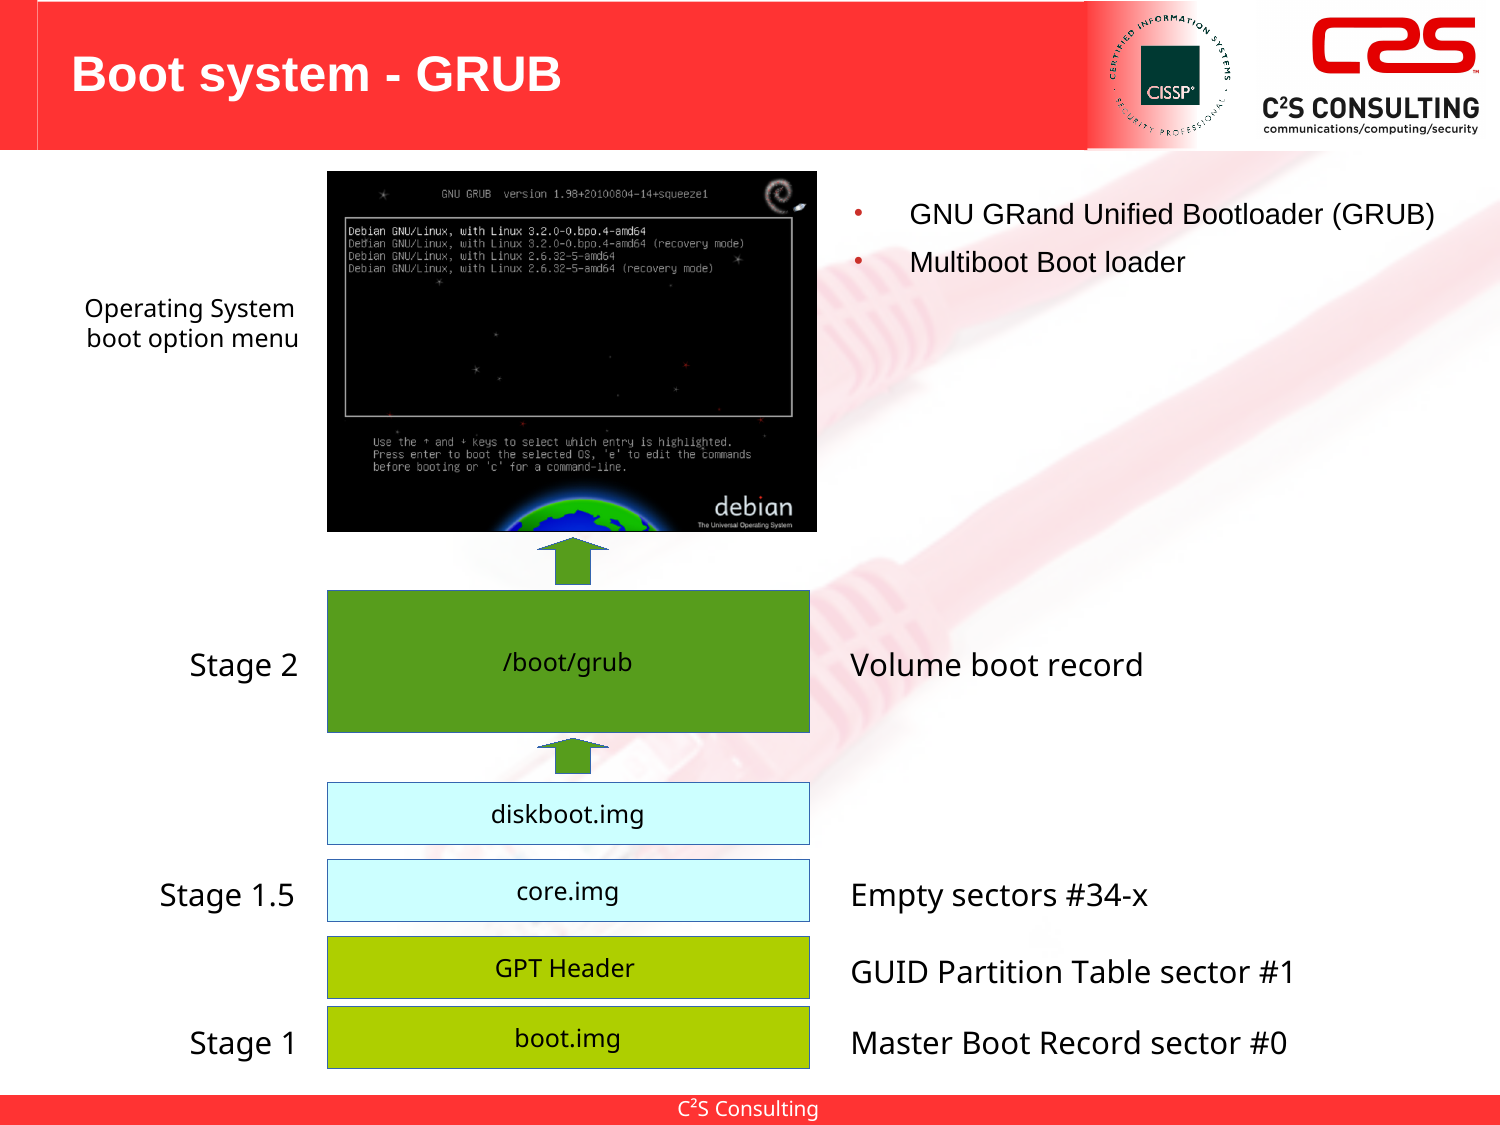

# Boot system - GRUB
GNU GRand Unified Bootloader (GRUB)
Multiboot Boot loader
Operating System
boot option menu
/boot/grub
Stage 2
Volume boot record
diskboot.img
core.img
Stage 1.5
Empty sectors #34-x
GPT Header
GUID Partition Table sector #1
boot.img
Stage 1
Master Boot Record sector #0